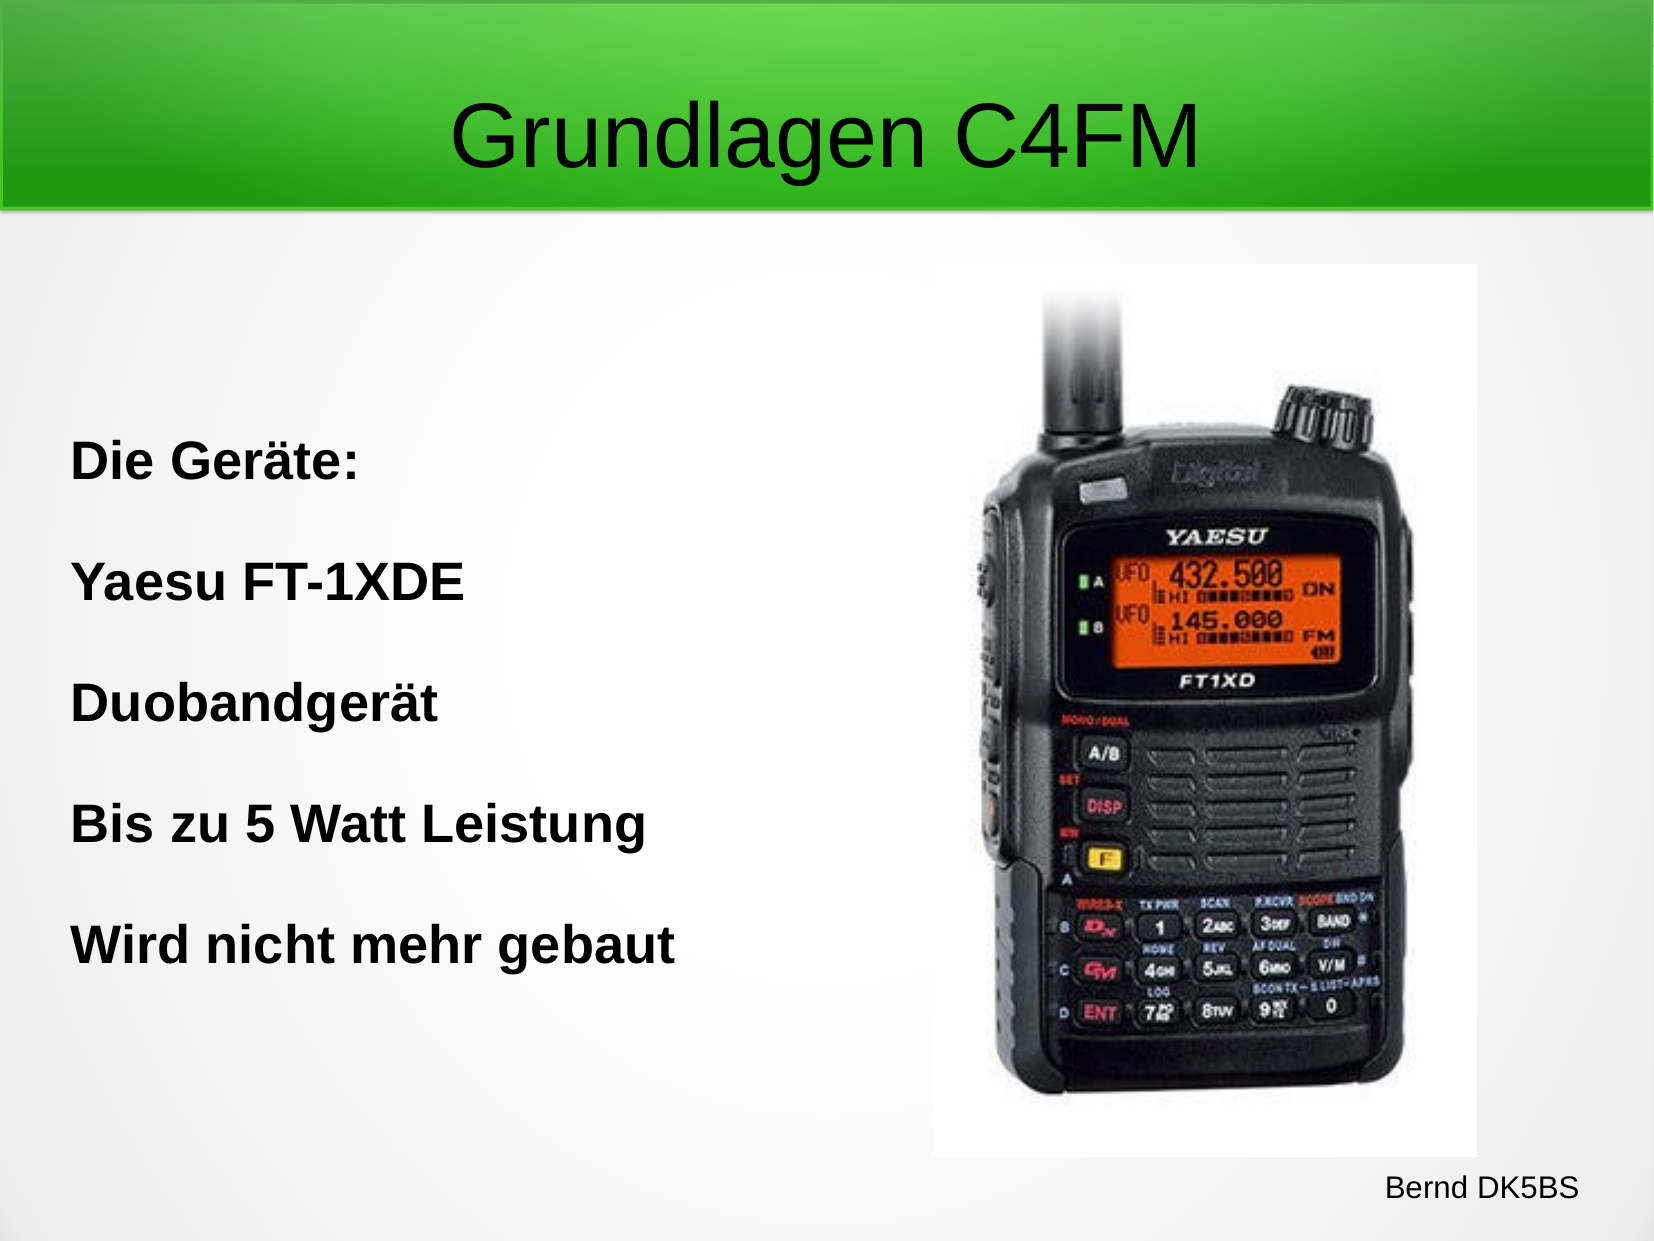

# Grundlagen C4FM
Die Geräte:
Yaesu FT-1XDE
Duobandgerät
Bis zu 5 Watt Leistung
Wird nicht mehr gebaut
Bernd DK5BS